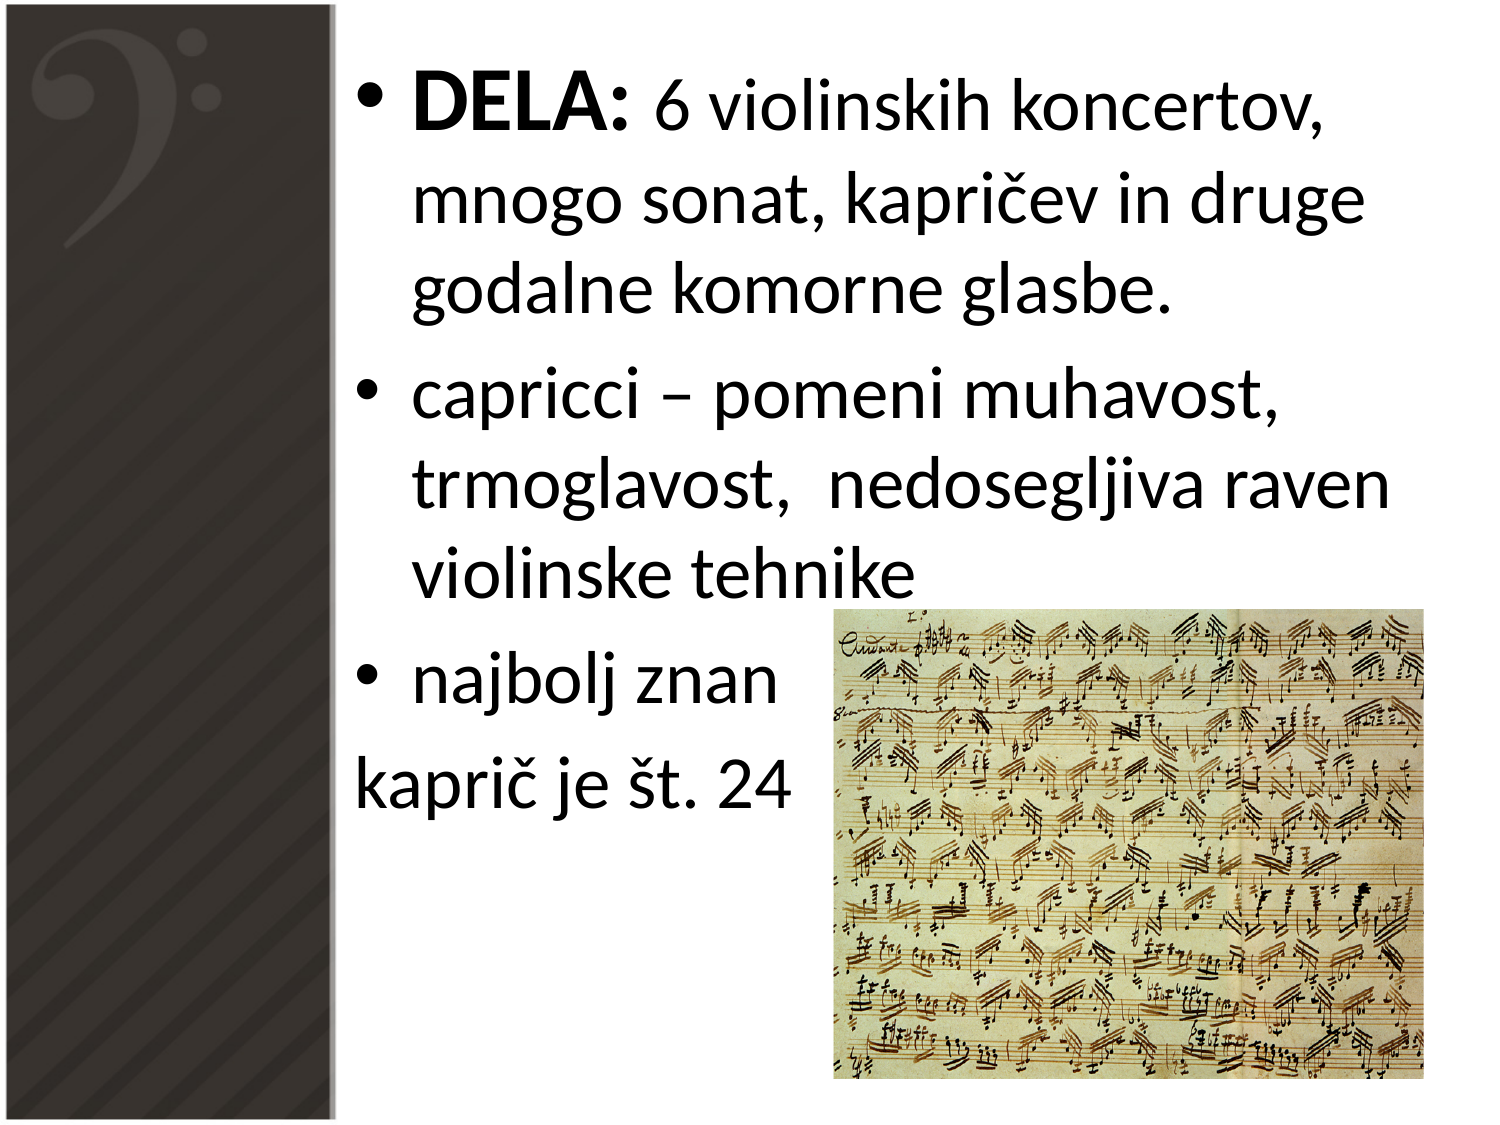

# DELA: 6 violinskih koncertov, mnogo sonat, kapričev in druge godalne komorne glasbe.
capricci – pomeni muhavost, trmoglavost, nedosegljiva raven violinske tehnike
najbolj znan
kaprič je št. 24